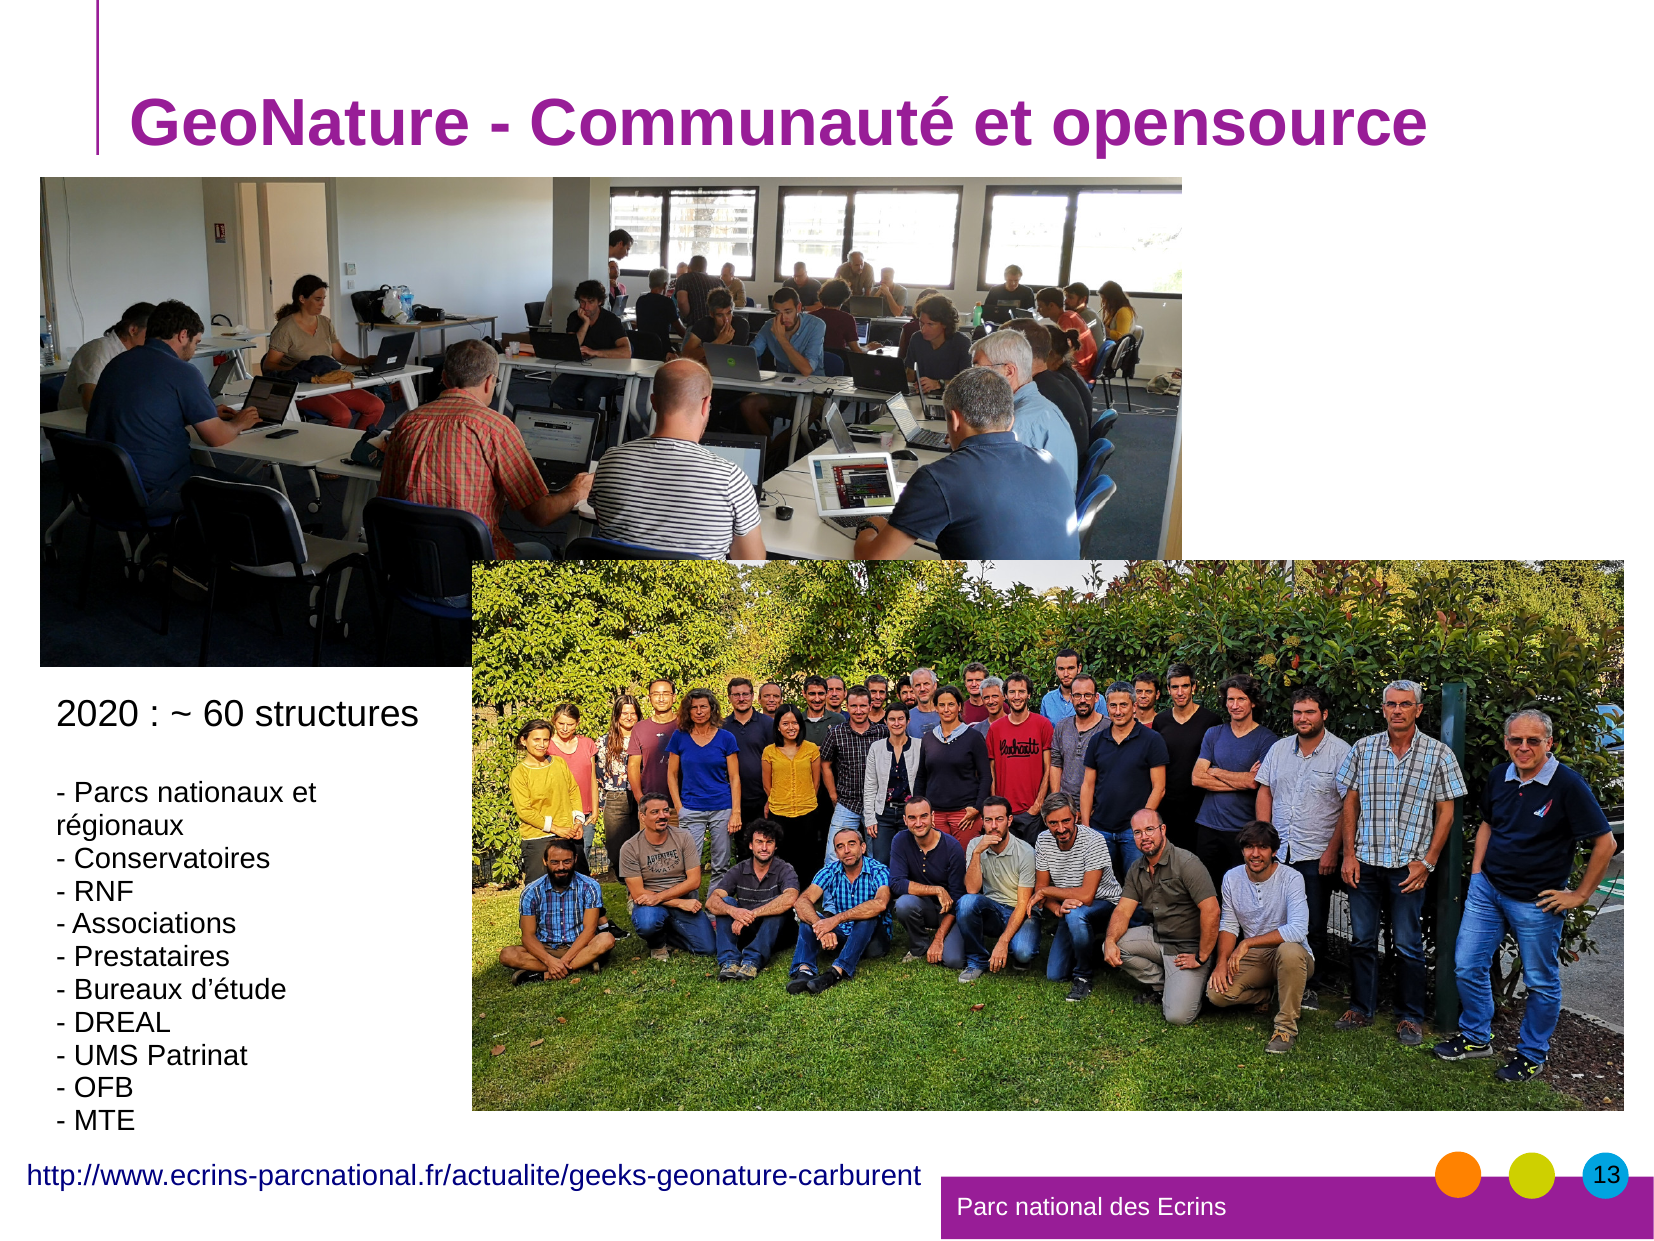

# GeoNature - Communauté et opensource
2020 : ~ 60 structures
- Parcs nationaux et
régionaux
- Conservatoires
- RNF
- Associations
- Prestataires
- Bureaux d’étude
- DREAL
- UMS Patrinat
- OFB
- MTE
http://www.ecrins-parcnational.fr/actualite/geeks-geonature-carburent